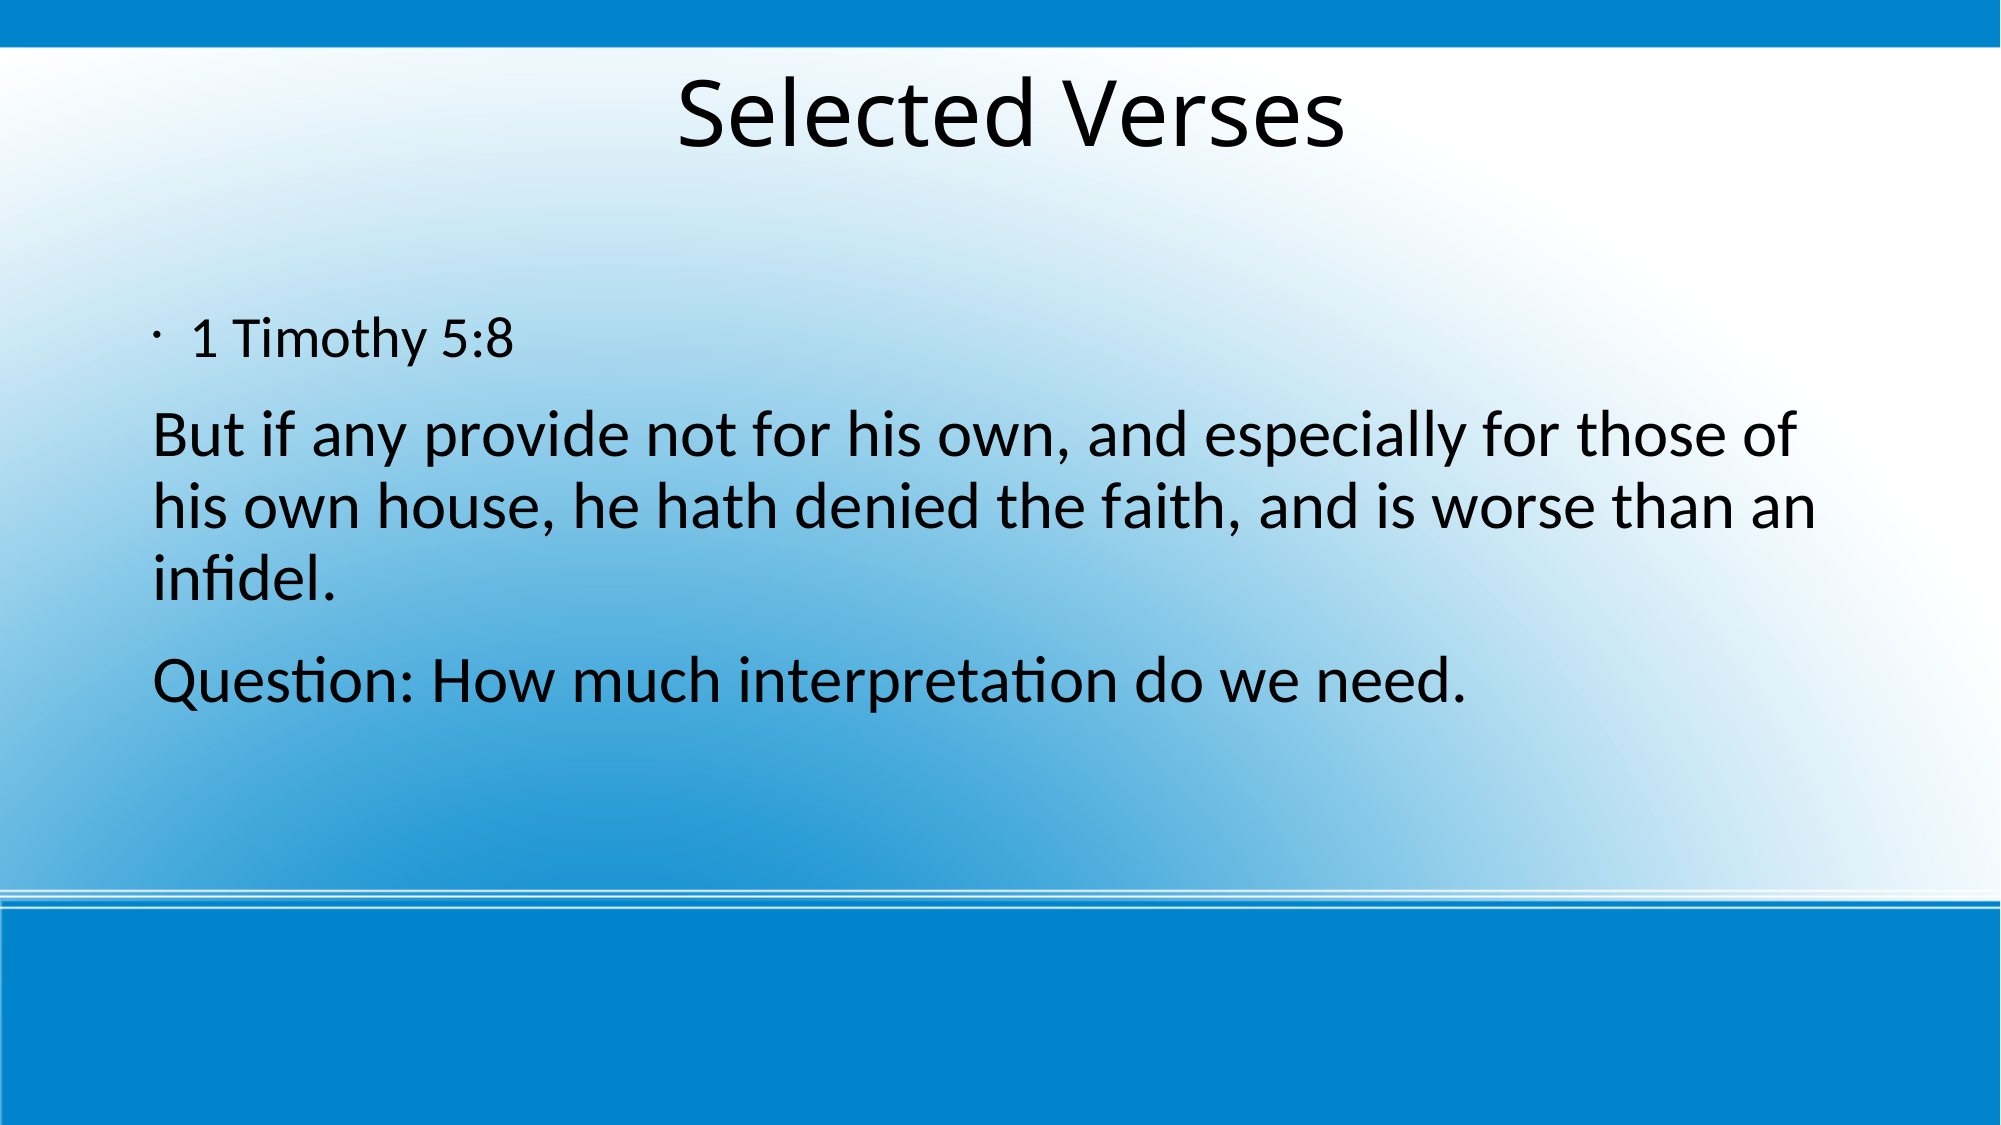

# Selected Verses
1 Timothy 5:8
But if any provide not for his own, and especially for those of his own house, he hath denied the faith, and is worse than an infidel.
Question: How much interpretation do we need.